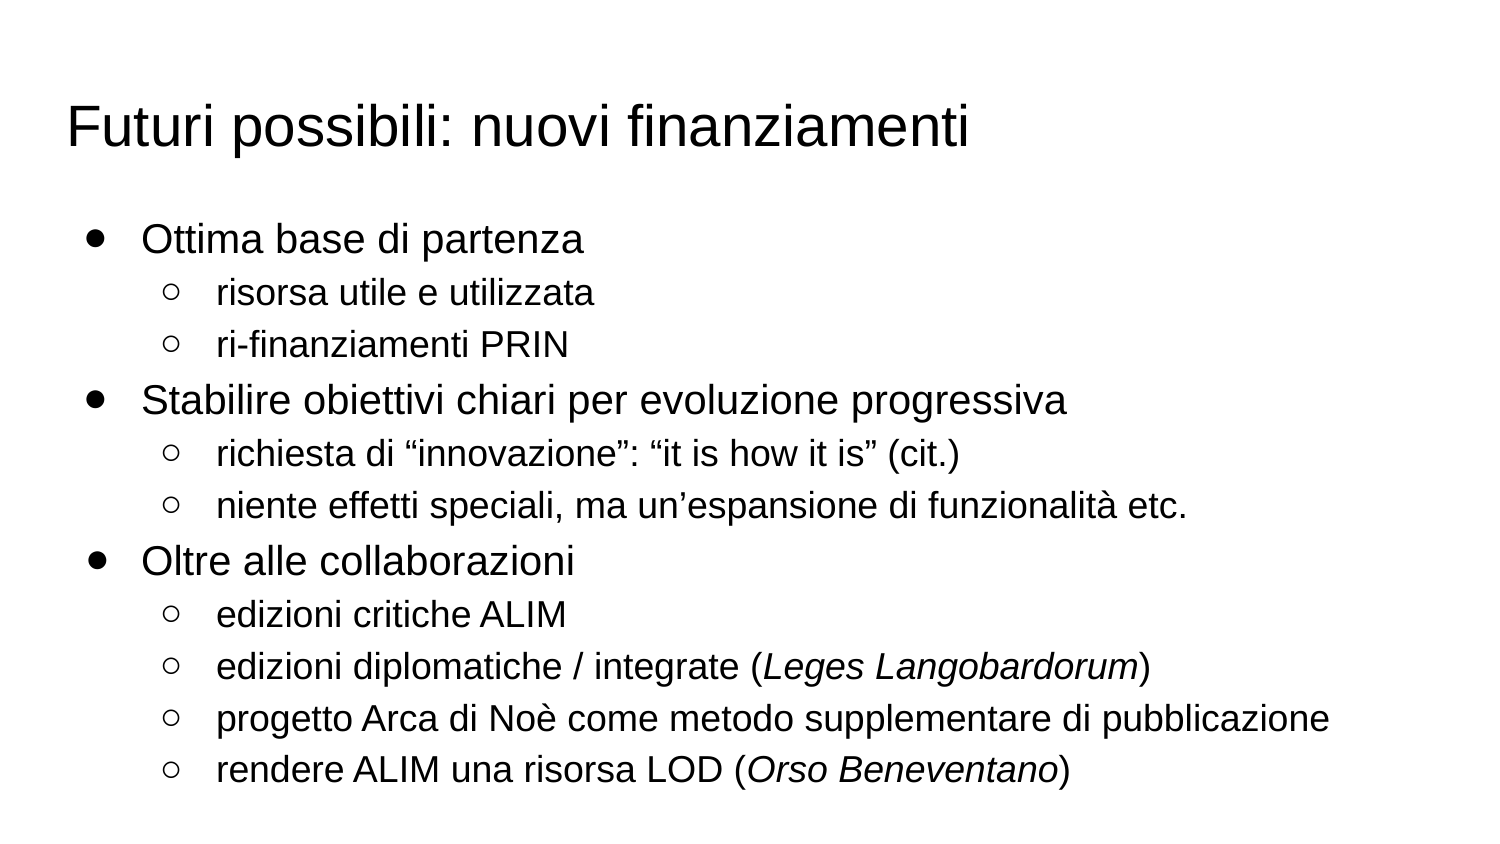

# Futuri possibili: nuovi finanziamenti
Ottima base di partenza
risorsa utile e utilizzata
ri-finanziamenti PRIN
Stabilire obiettivi chiari per evoluzione progressiva
richiesta di “innovazione”: “it is how it is” (cit.)
niente effetti speciali, ma un’espansione di funzionalità etc.
Oltre alle collaborazioni
edizioni critiche ALIM
edizioni diplomatiche / integrate (Leges Langobardorum)
progetto Arca di Noè come metodo supplementare di pubblicazione
rendere ALIM una risorsa LOD (Orso Beneventano)